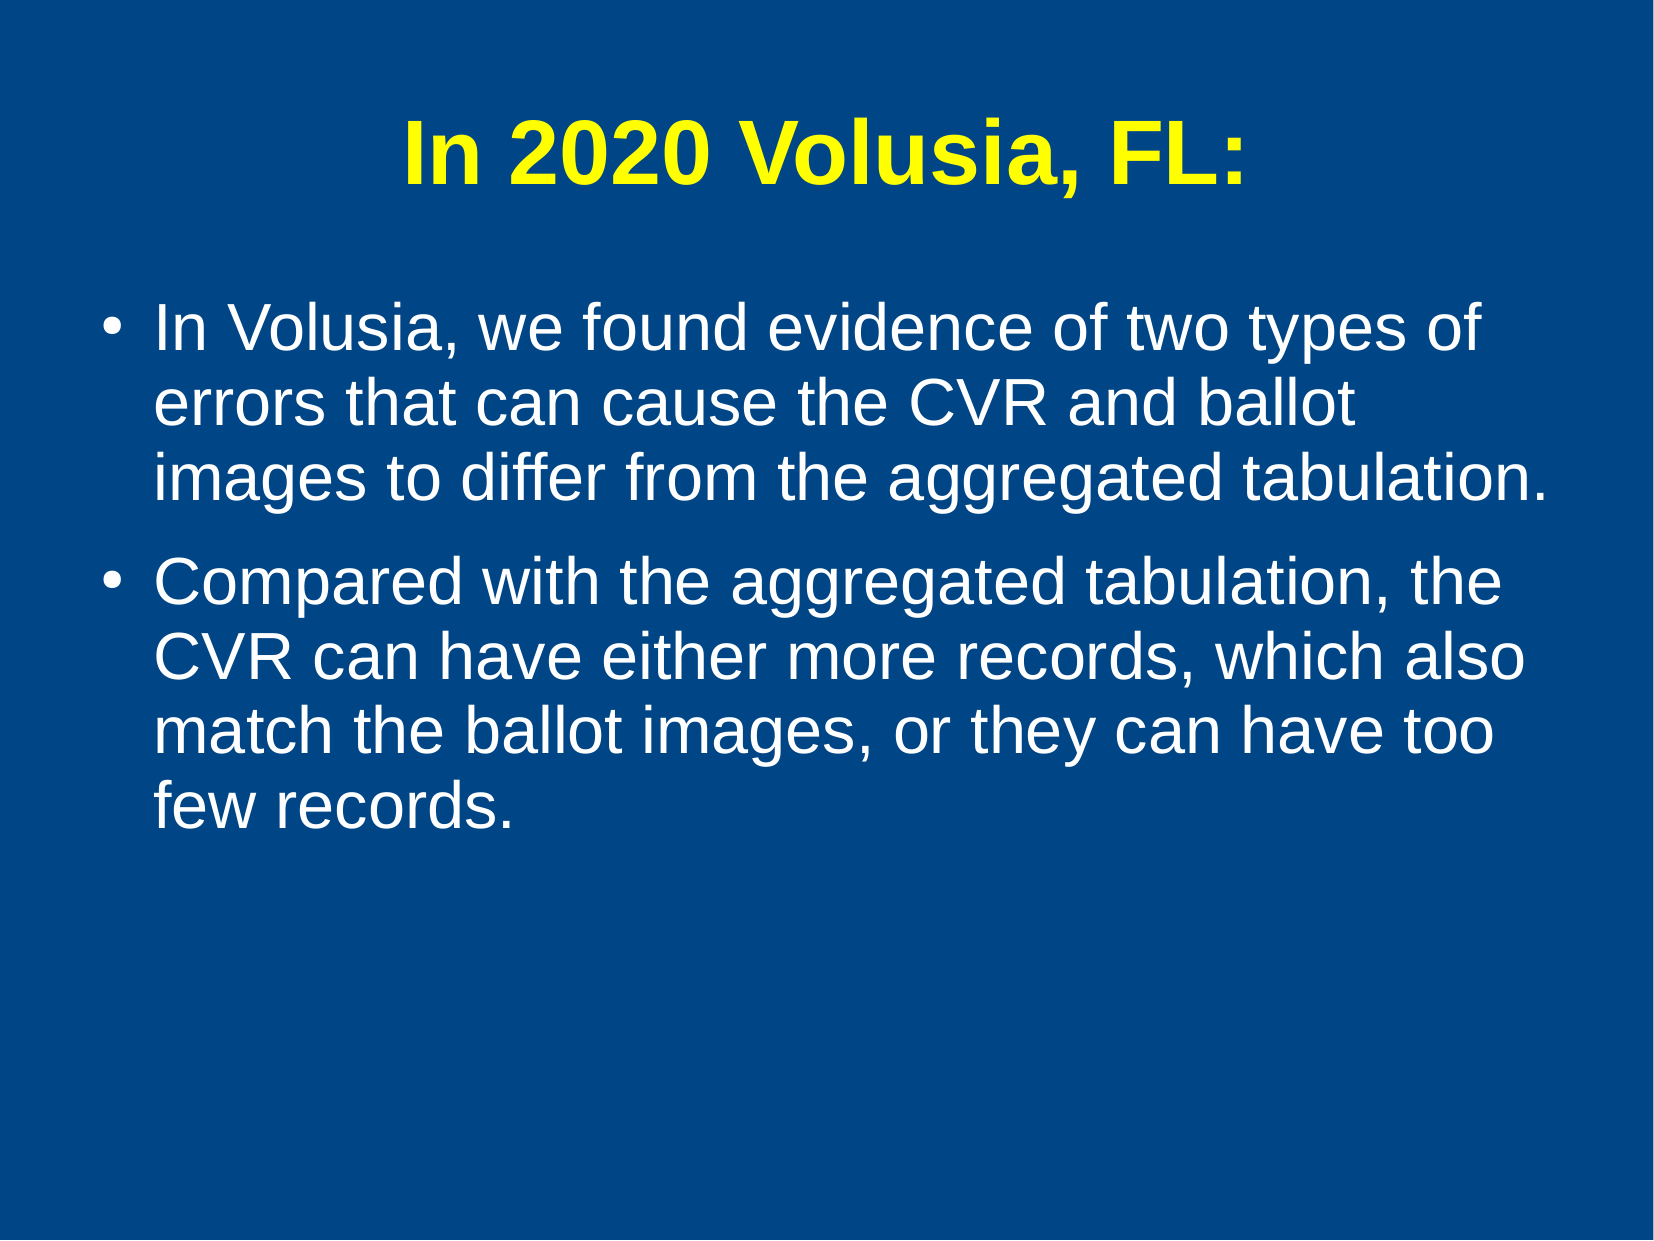

# In 2020 Volusia, FL:
In Volusia, we found evidence of two types of errors that can cause the CVR and ballot images to differ from the aggregated tabulation.
Compared with the aggregated tabulation, the CVR can have either more records, which also match the ballot images, or they can have too few records.